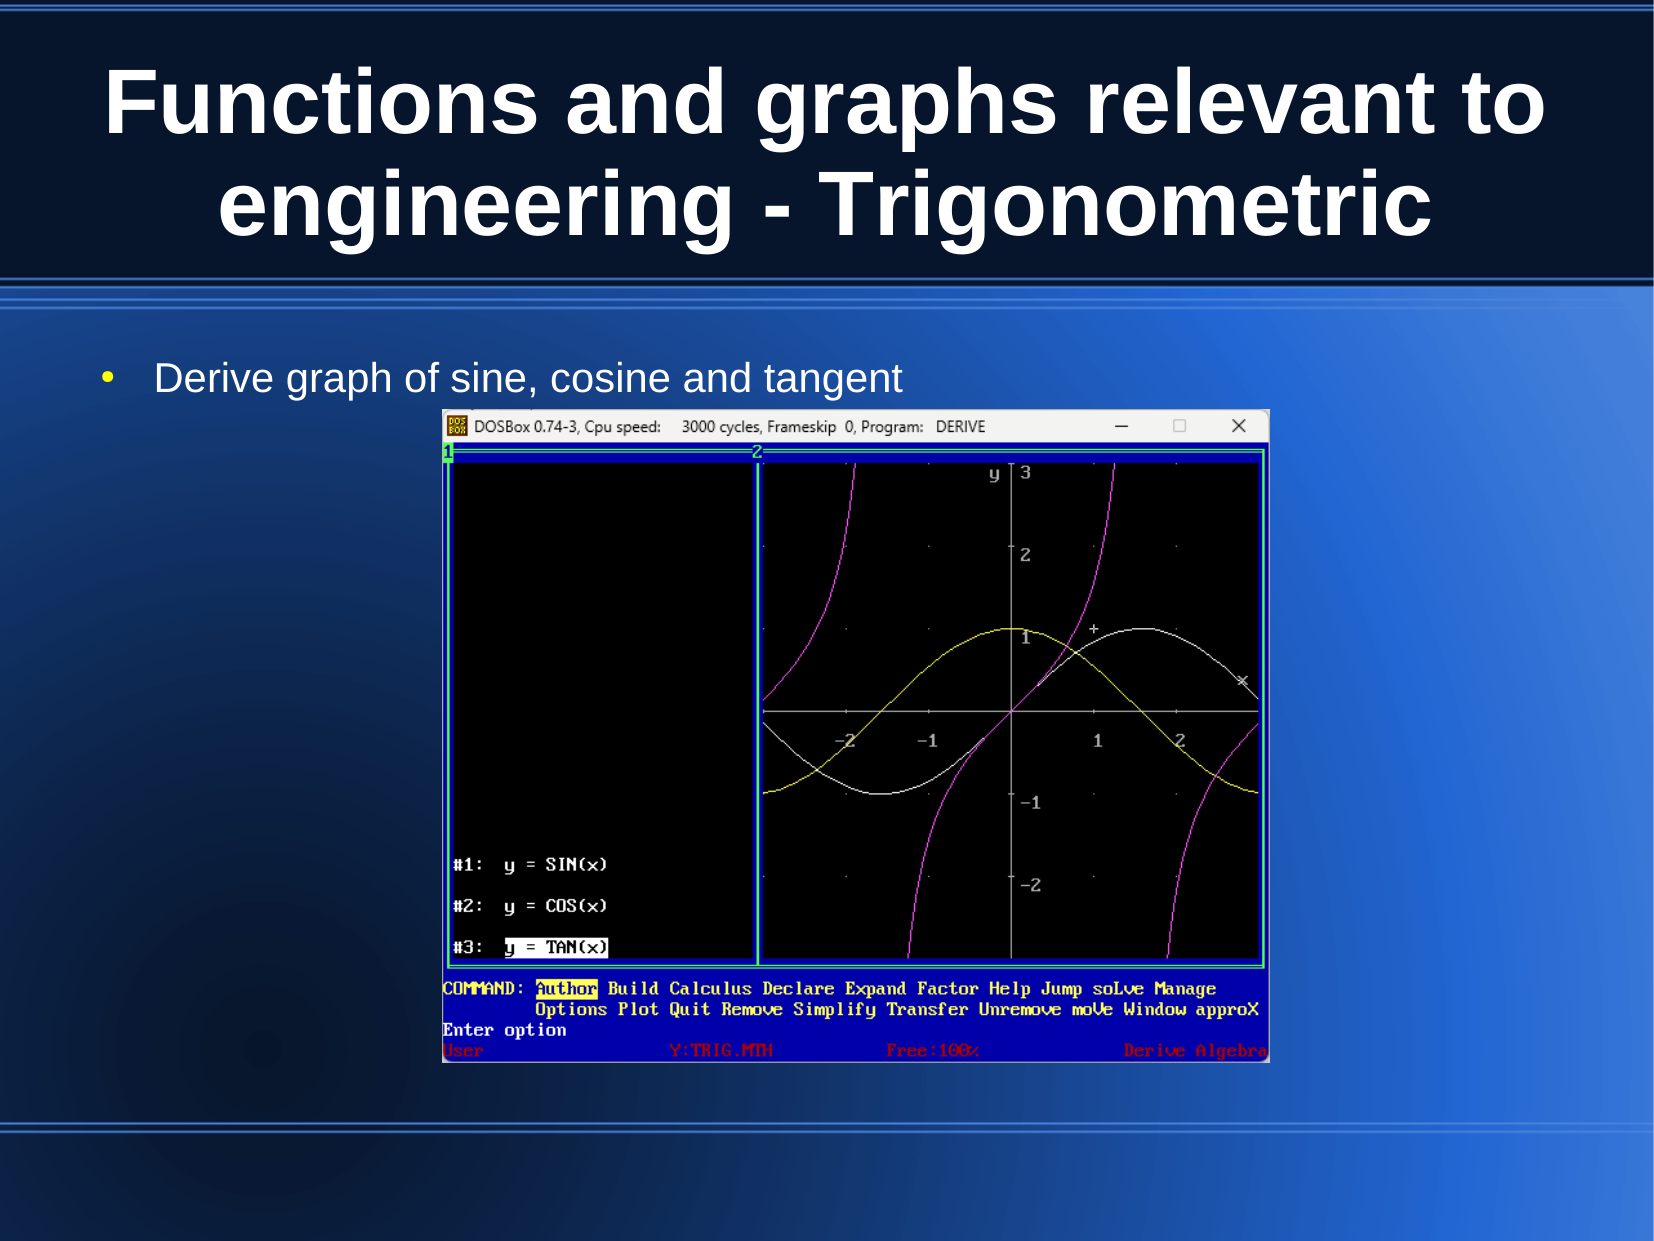

# Functions and graphs relevant to engineering - Trigonometric
Derive graph of sine, cosine and tangent